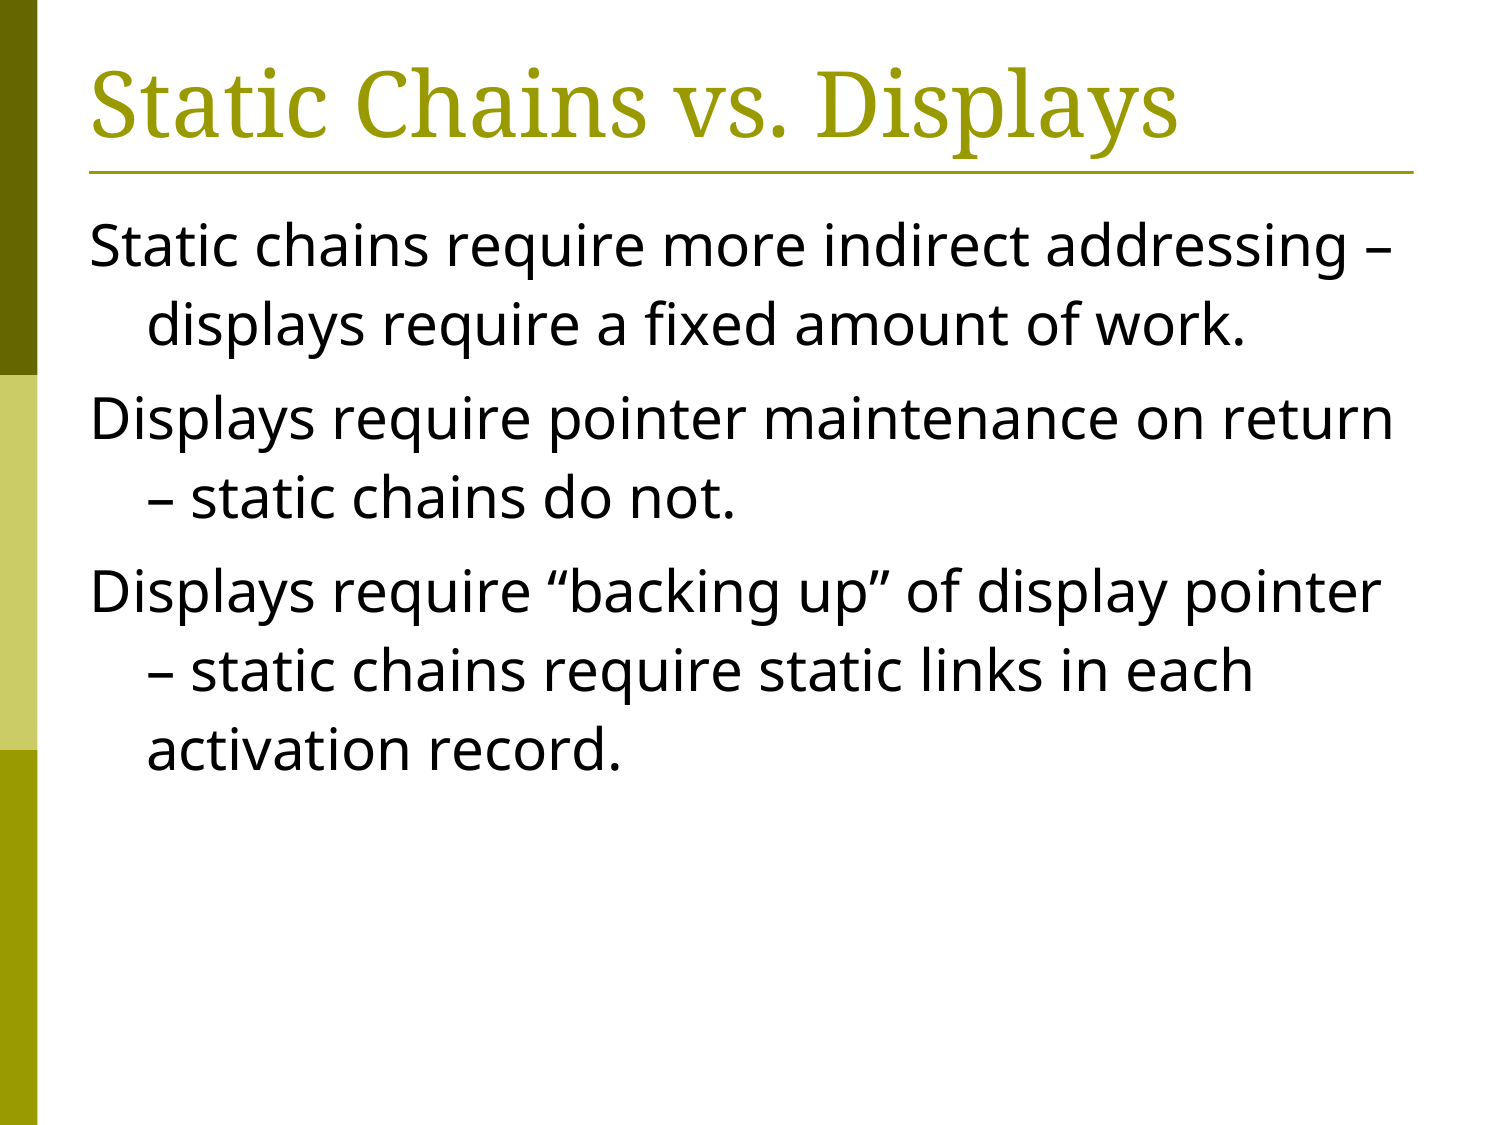

# Static Chains vs. Displays
Static chains require more indirect addressing – displays require a fixed amount of work.
Displays require pointer maintenance on return – static chains do not.
Displays require “backing up” of display pointer – static chains require static links in each activation record.